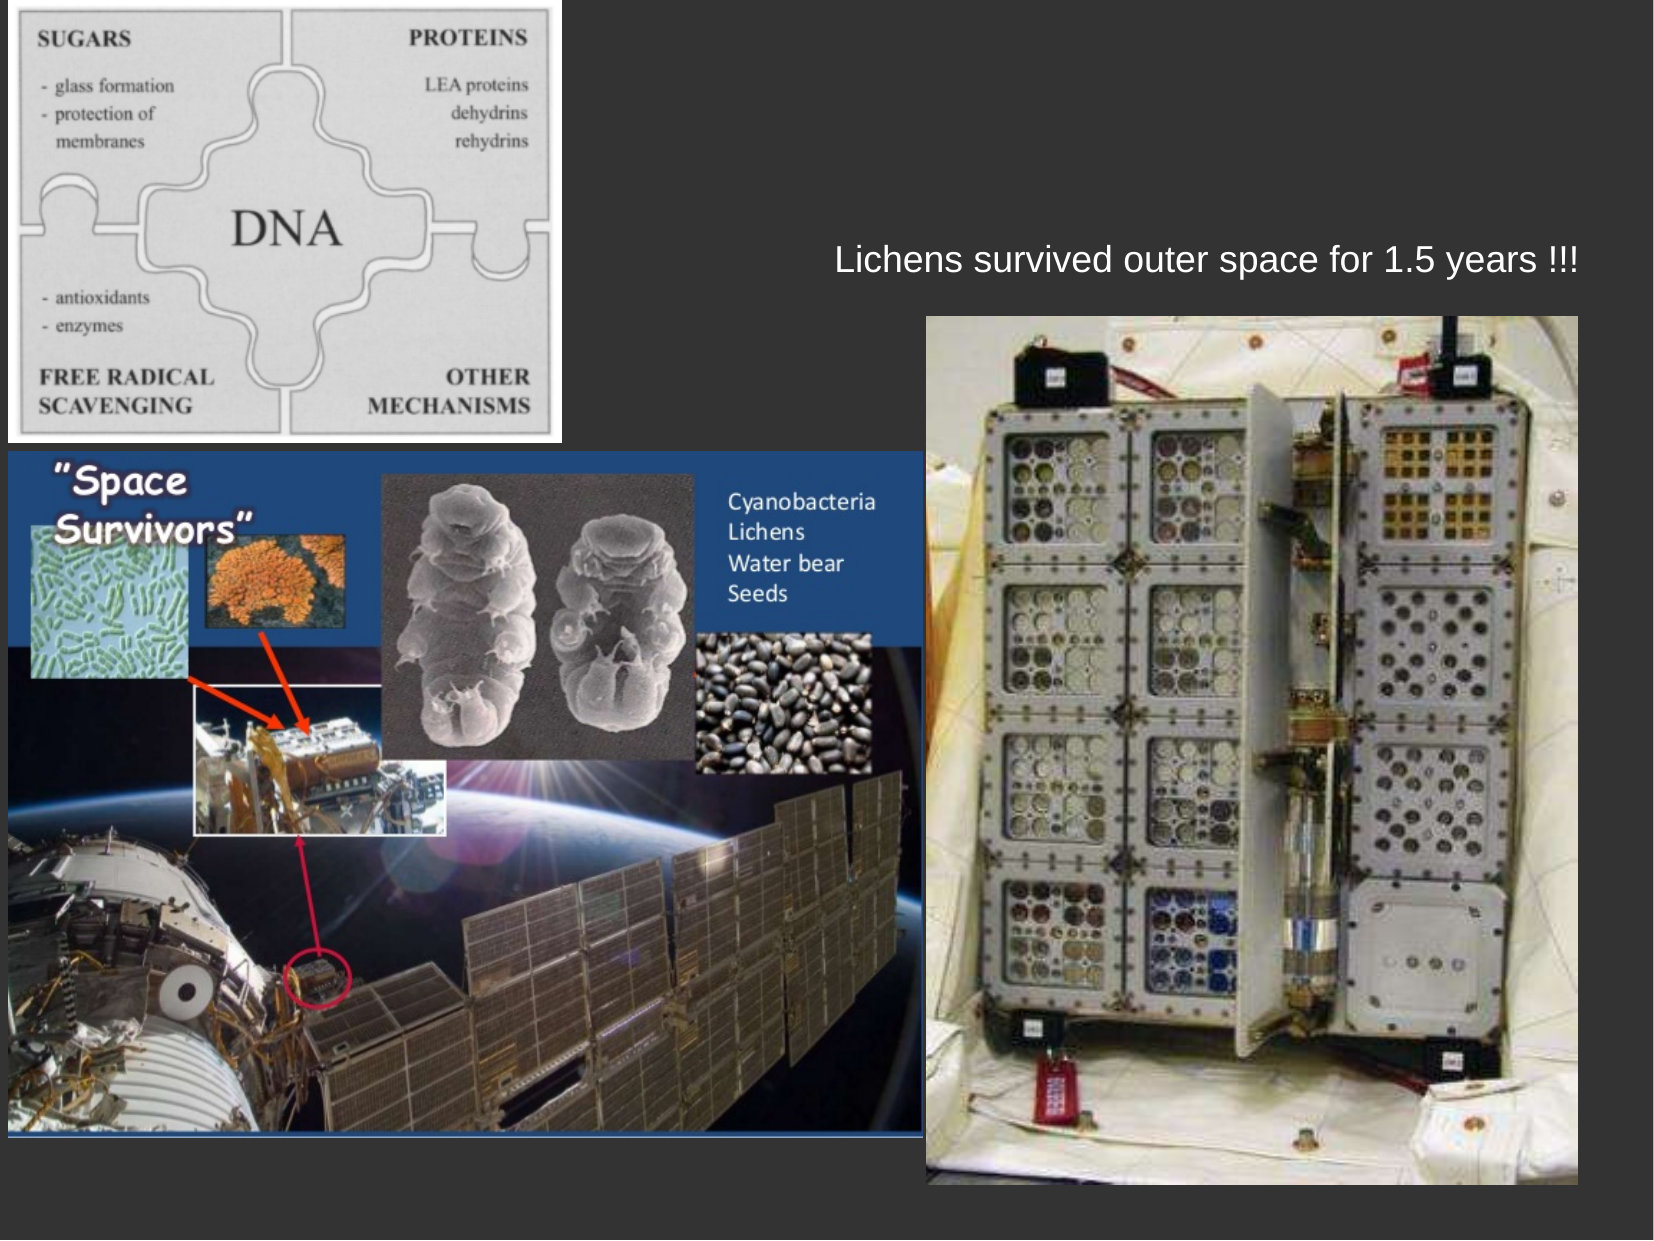

Lichens survived outer space for 1.5 years !!!